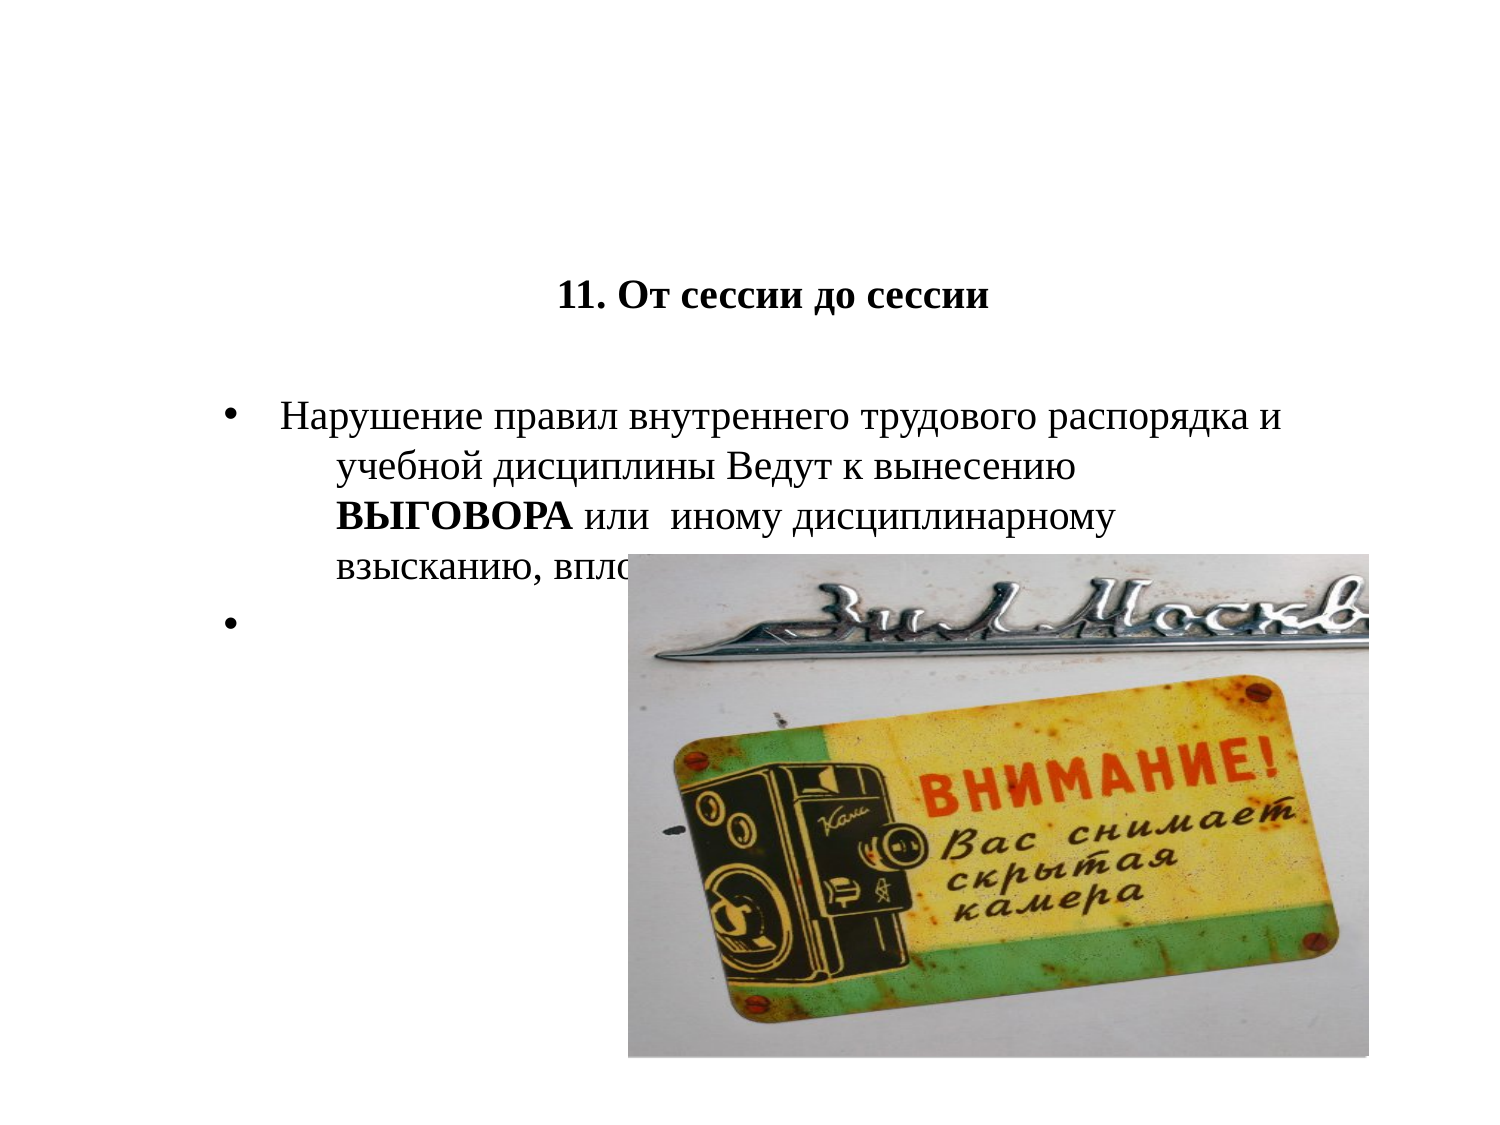

# Особенности обучения
11. От сессии до сессии
Нарушение правил внутреннего трудового распорядка и учебной дисциплины Ведут к вынесению ВЫГОВОРА или иному дисциплинарному взысканию, вплоть до отчисления